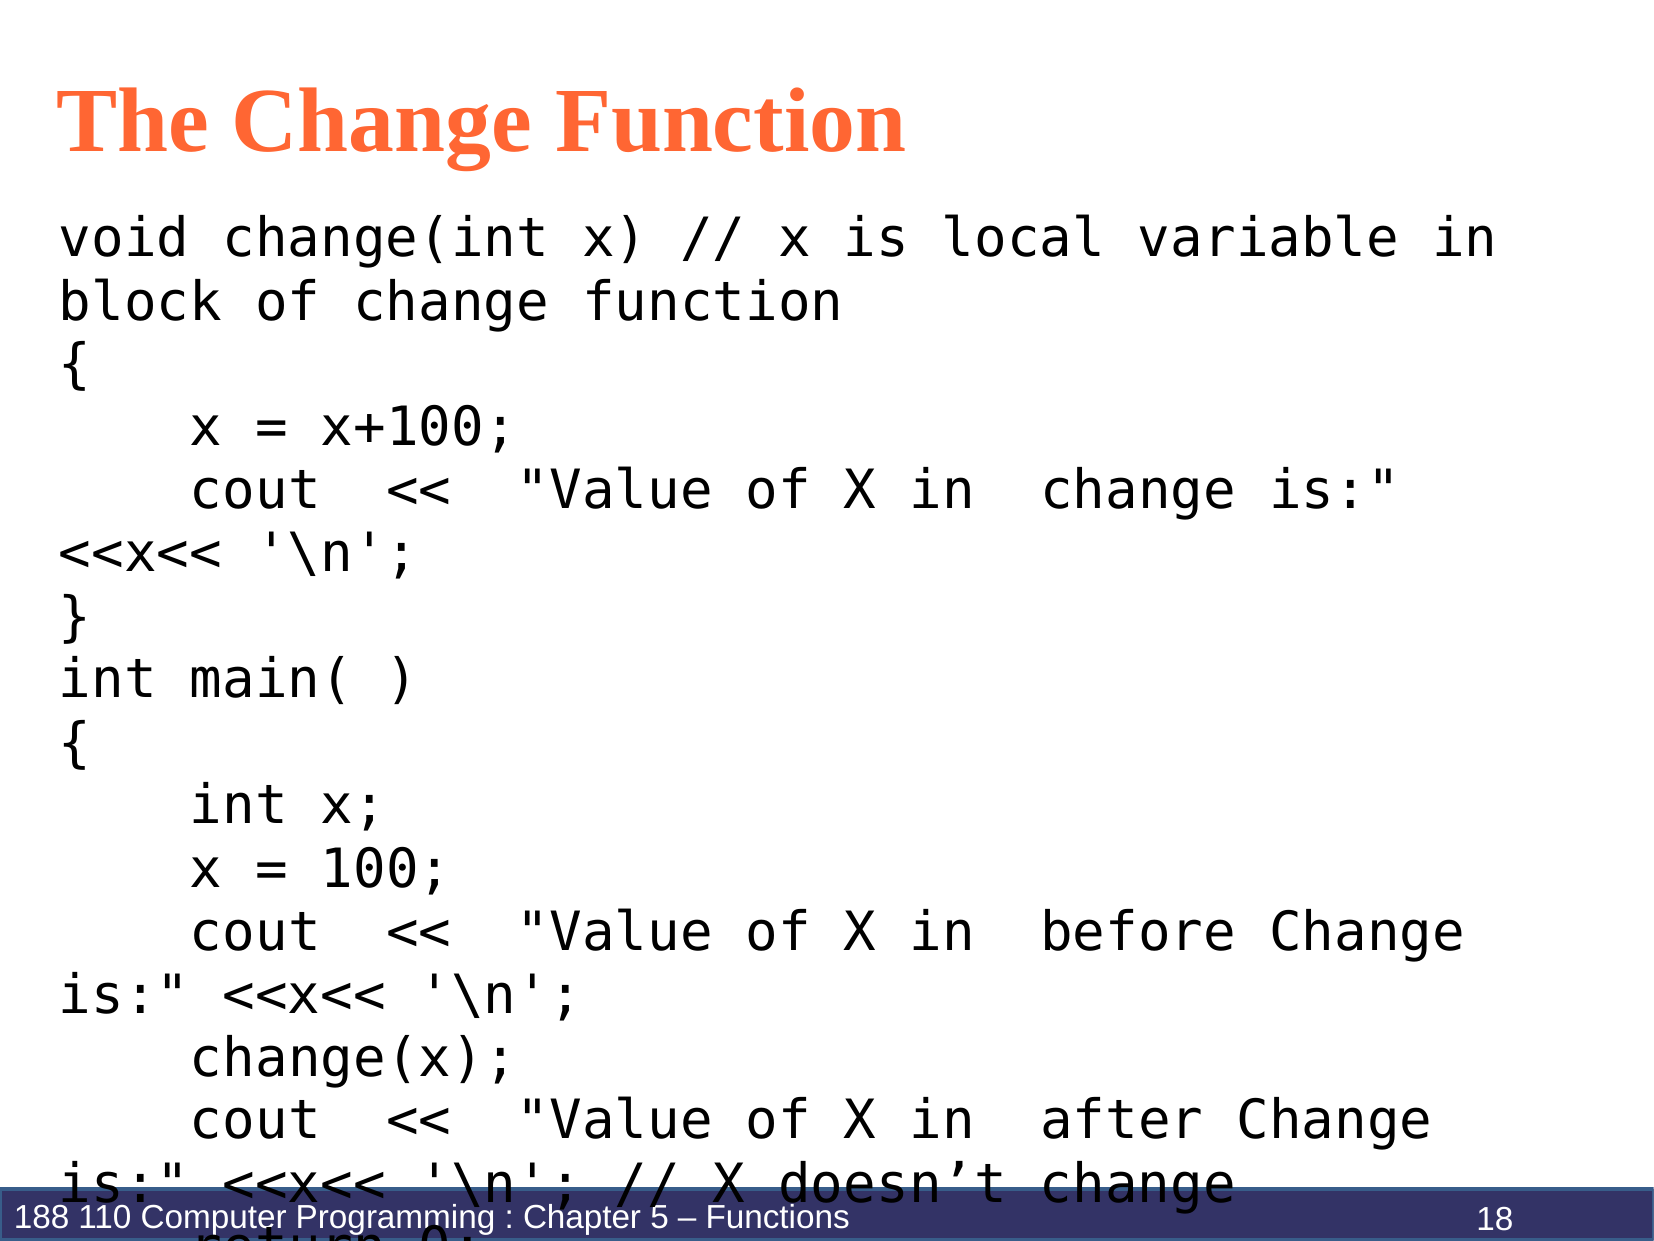

# The Change Function
void change(int x) // x is local variable in block of change function
{
 x = x+100;
 cout << "Value of X in change is:" <<x<< '\n';
}
int main( )
{
 int x;
 x = 100;
 cout << "Value of X in before Change is:" <<x<< '\n';
 change(x);
 cout << "Value of X in after Change is:" <<x<< '\n'; // X doesn’t change
 return 0;
}